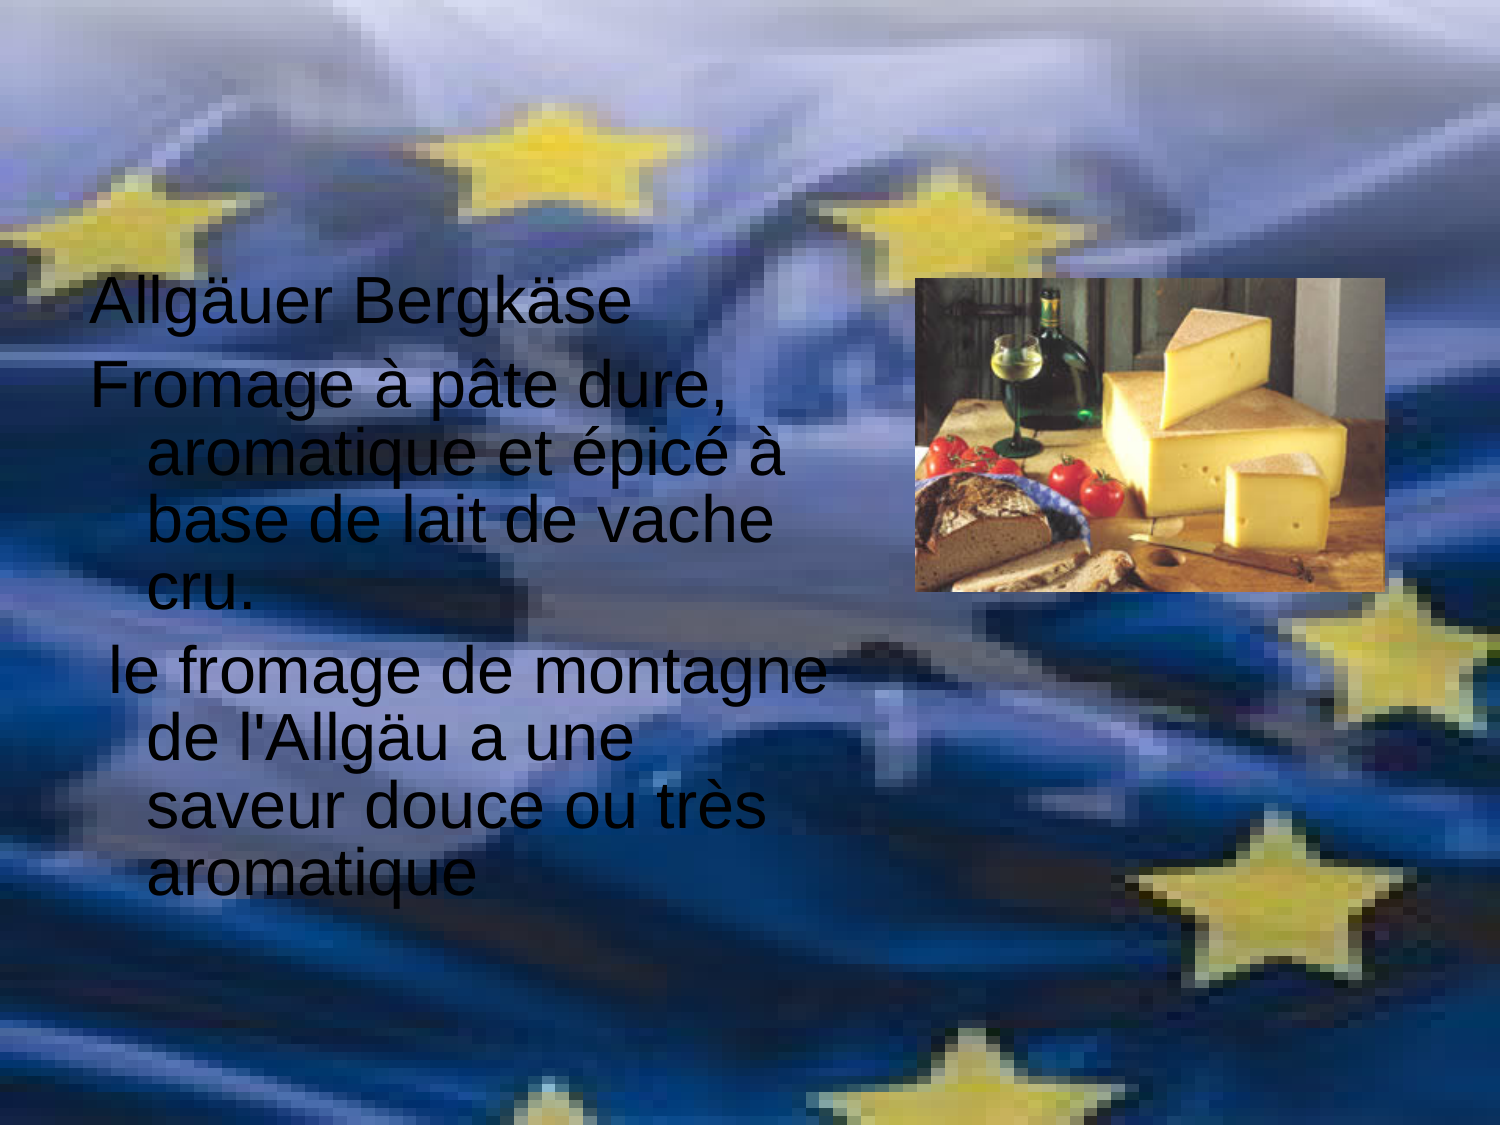

#
Allgäuer Bergkäse
Fromage à pâte dure, aromatique et épicé à base de lait de vache cru.
 le fromage de montagne de l'Allgäu a une saveur douce ou très aromatique